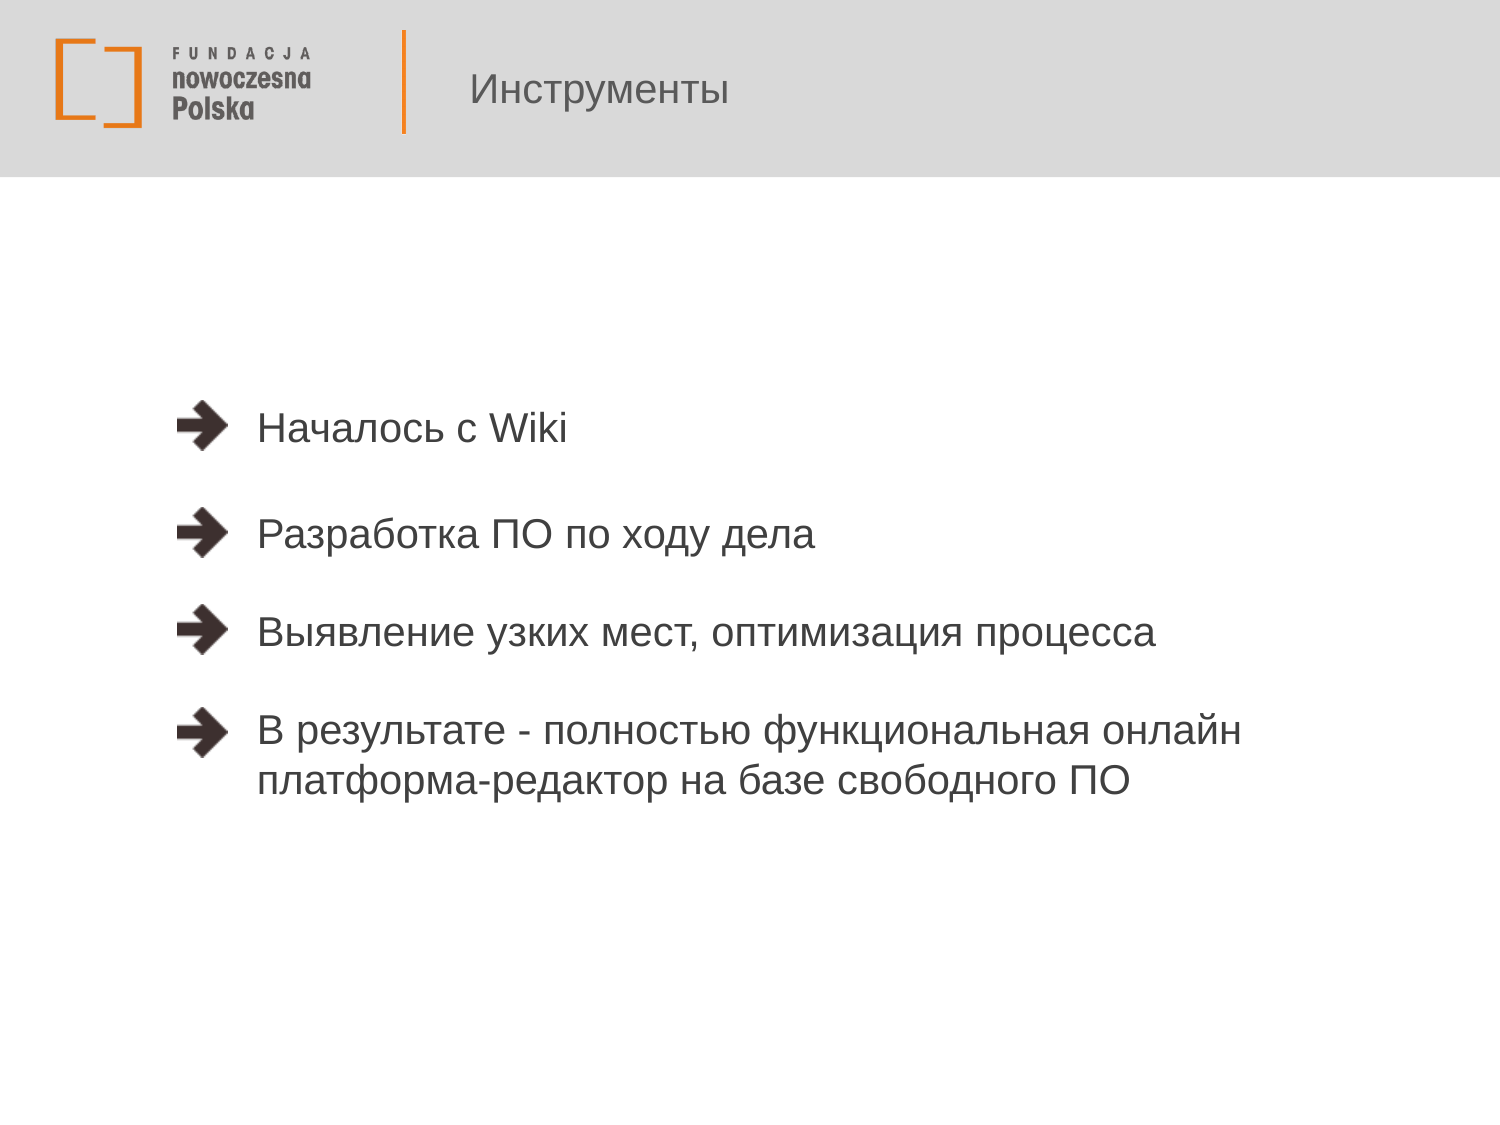

Инструменты
Началось с Wiki
Разработка ПО по ходу дела
Выявление узких мест, оптимизация процесса
В результате - полностью функциональная онлайн платформа-редактор на базе свободного ПО